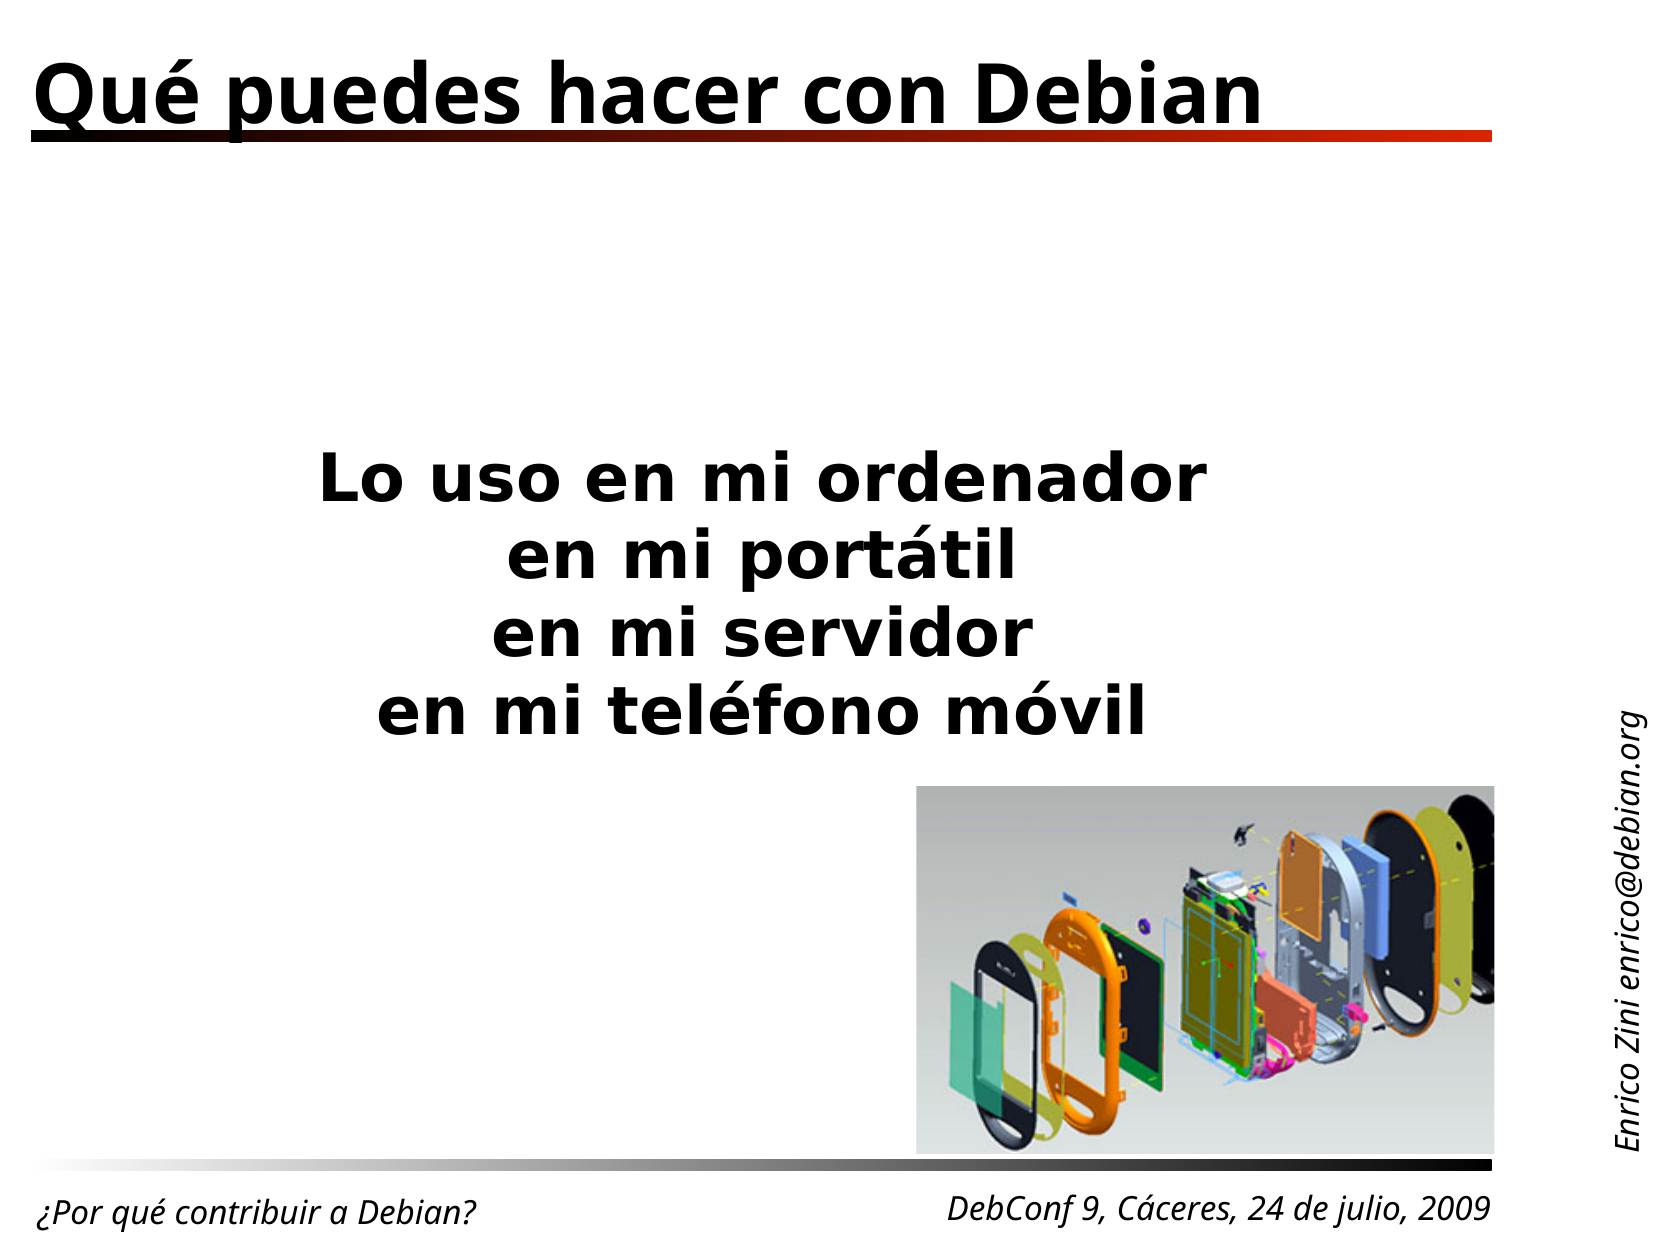

Qué puedes hacer con Debian
Lo uso en mi ordenador
en mi portátil
en mi servidor
en mi teléfono móvil